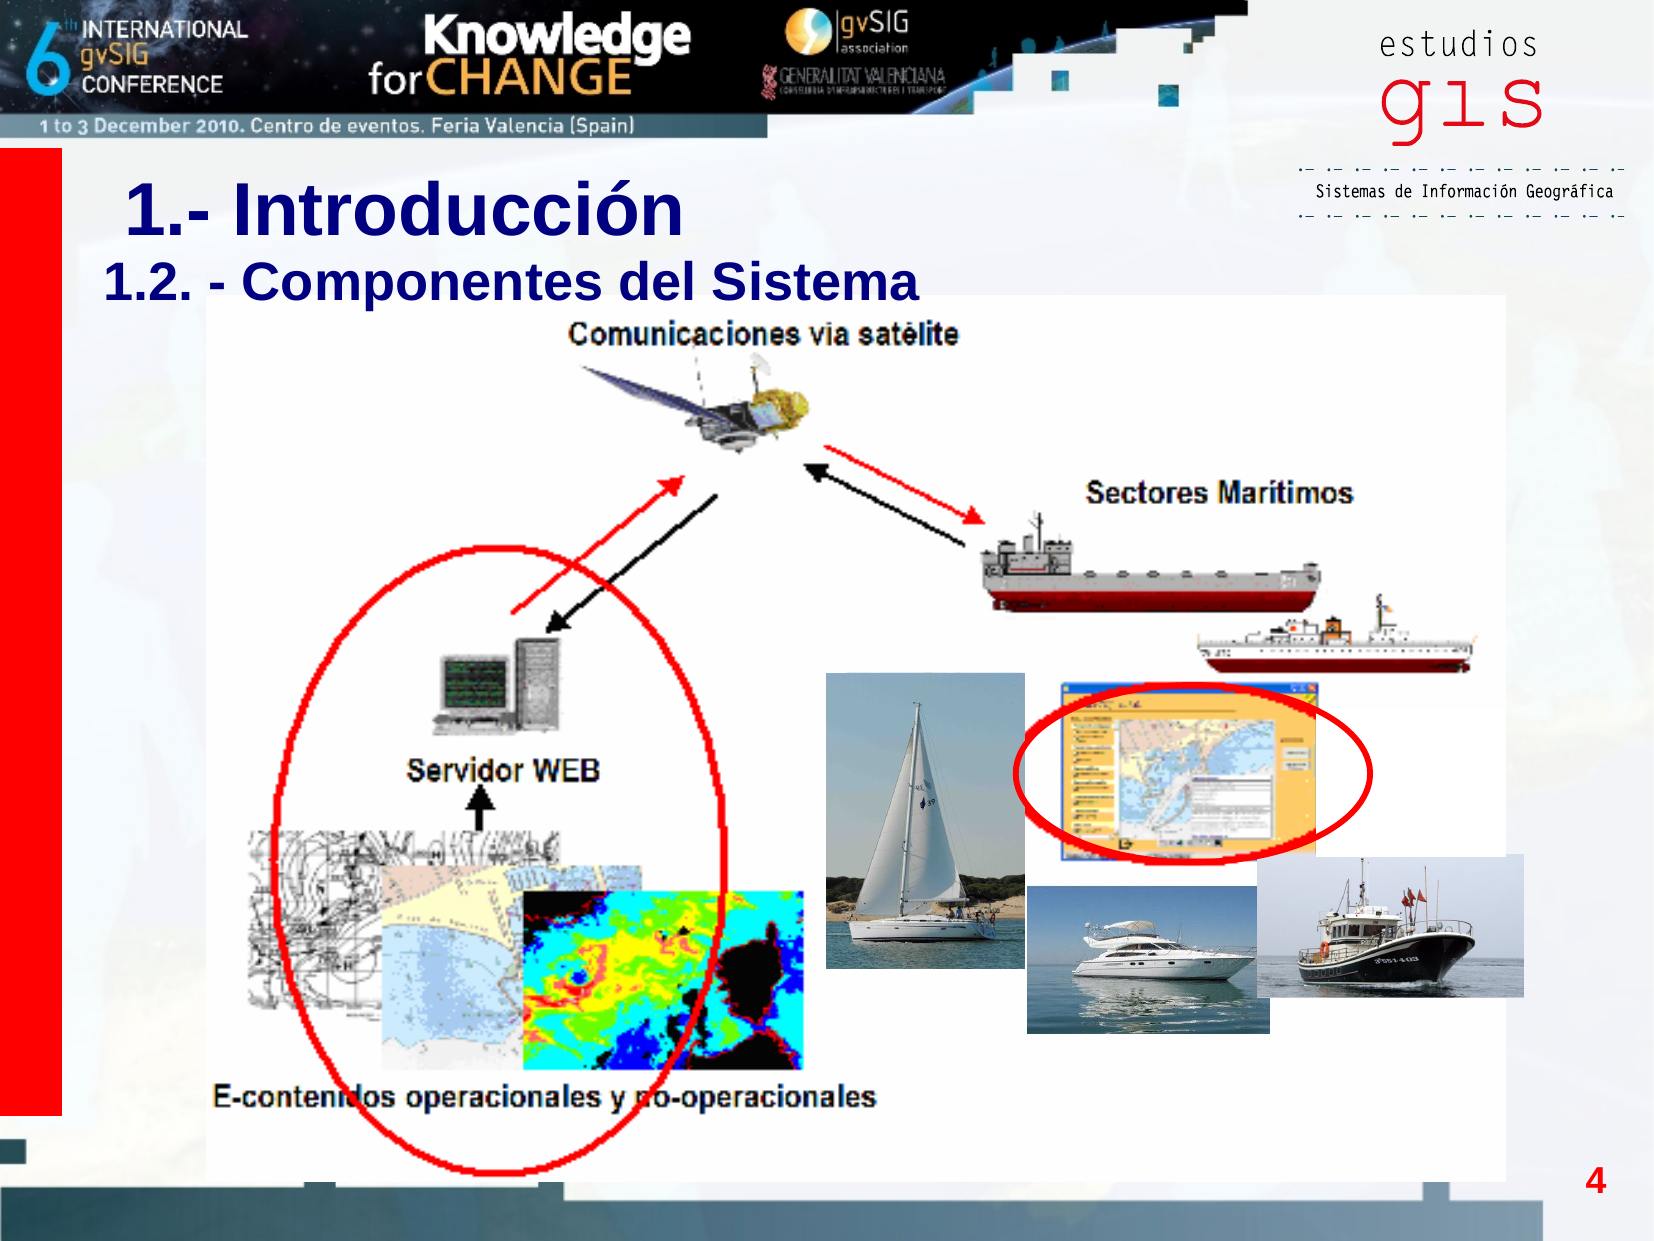

1.- Introducción
1.2. - Componentes del Sistema
4